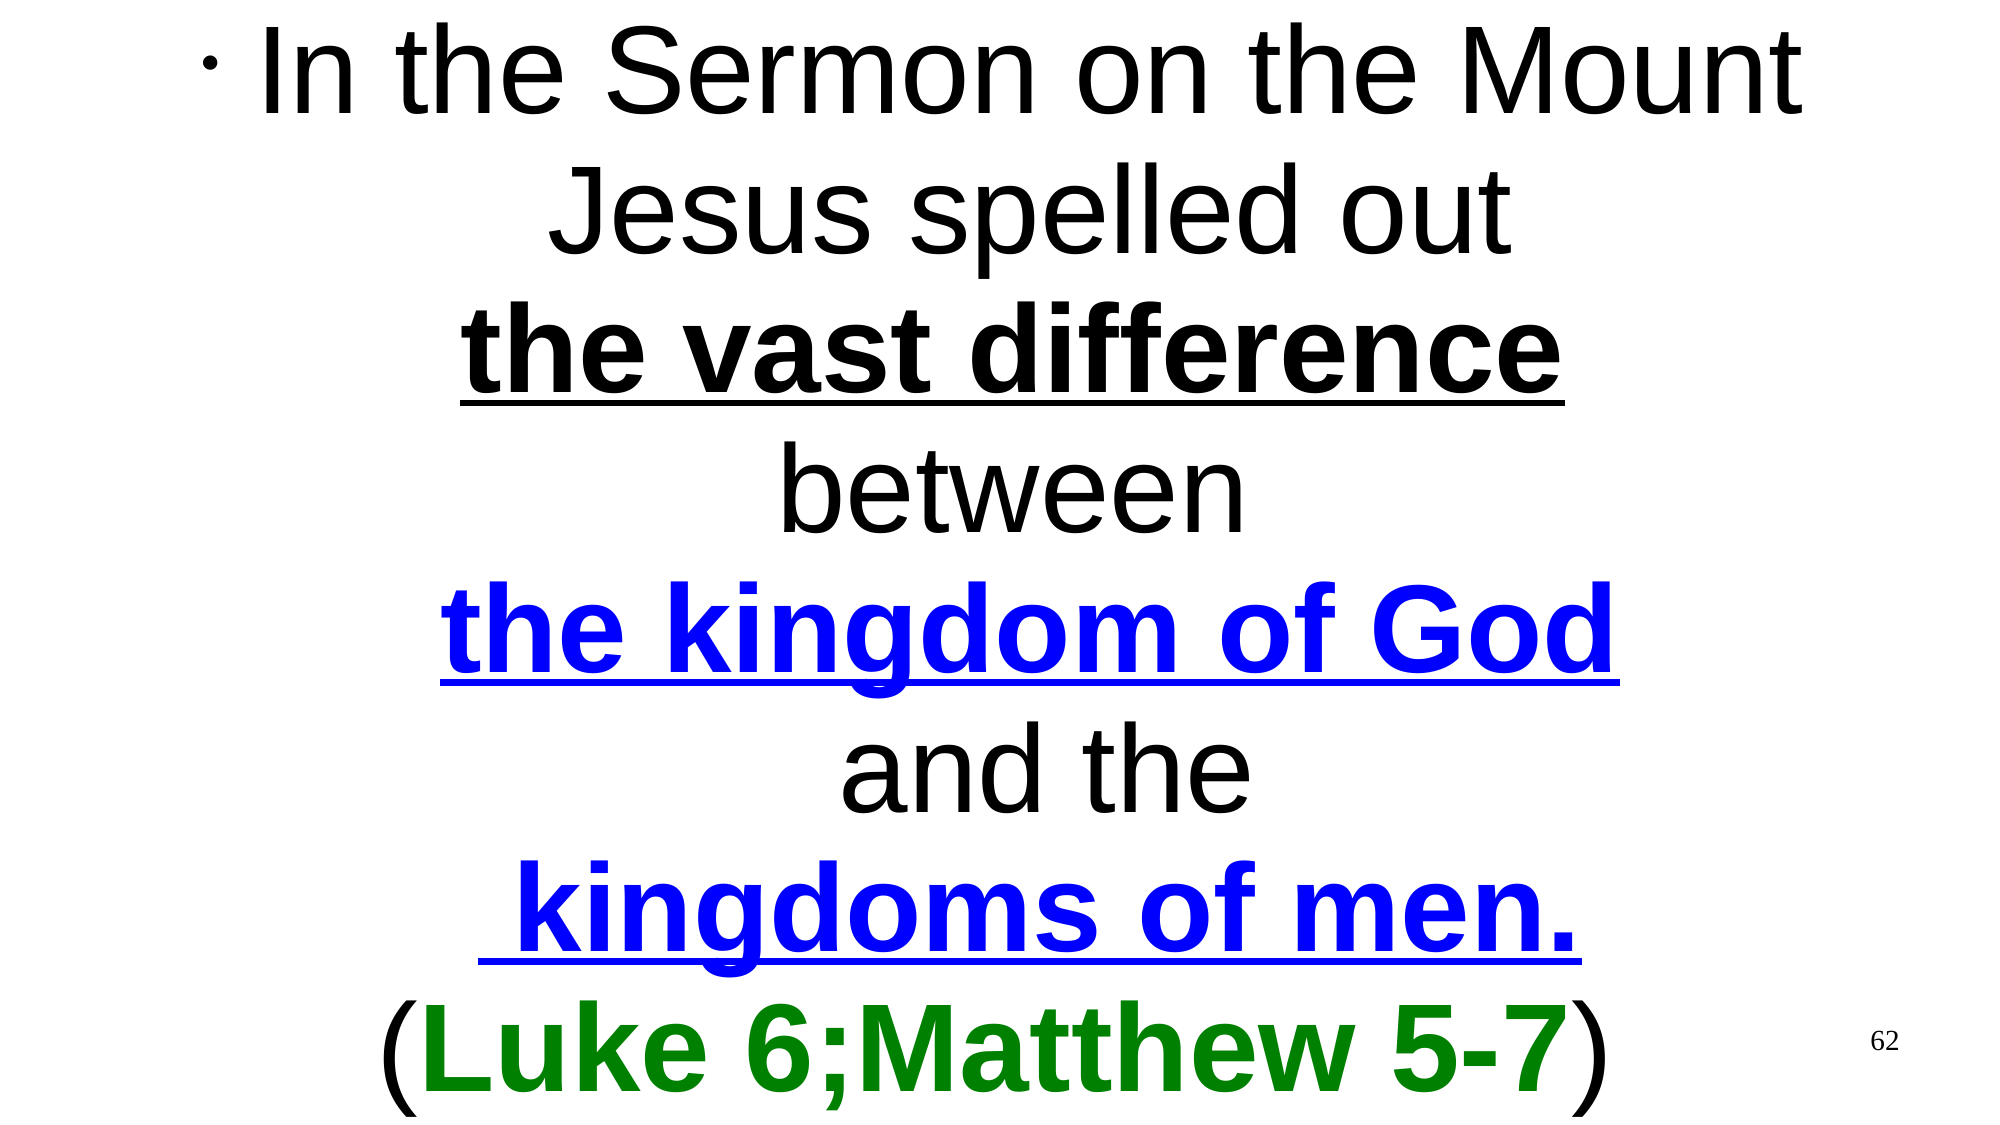

# In the Sermon on the Mount Jesus spelled out the vast difference between the kingdom of God and the kingdoms of men. (Luke 6;Matthew 5-7)
62